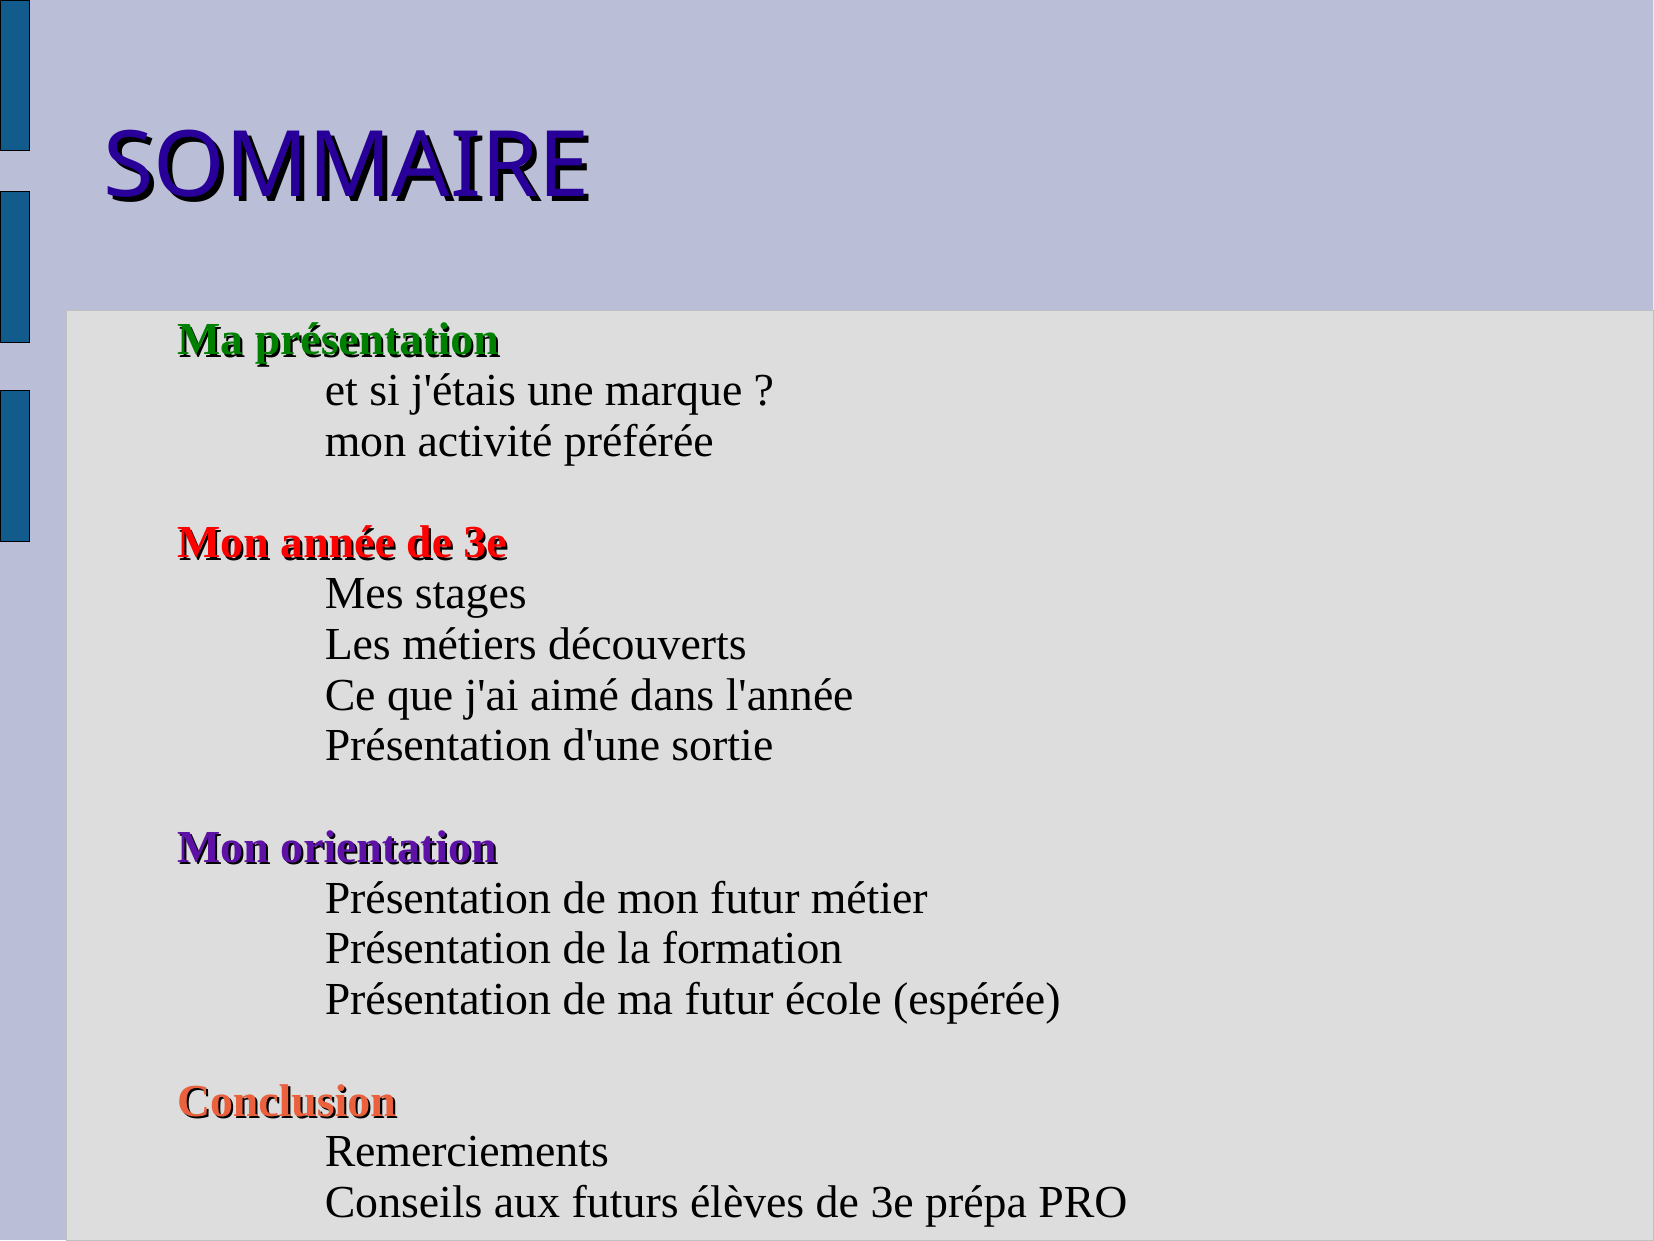

SOMMAIRE
	Ma présentation
			et si j'étais une marque ?
			mon activité préférée
	Mon année de 3e
			Mes stages
			Les métiers découverts
			Ce que j'ai aimé dans l'année
			Présentation d'une sortie
	Mon orientation
			Présentation de mon futur métier
			Présentation de la formation
			Présentation de ma futur école (espérée)
	Conclusion
			Remerciements
			Conseils aux futurs élèves de 3e prépa PRO